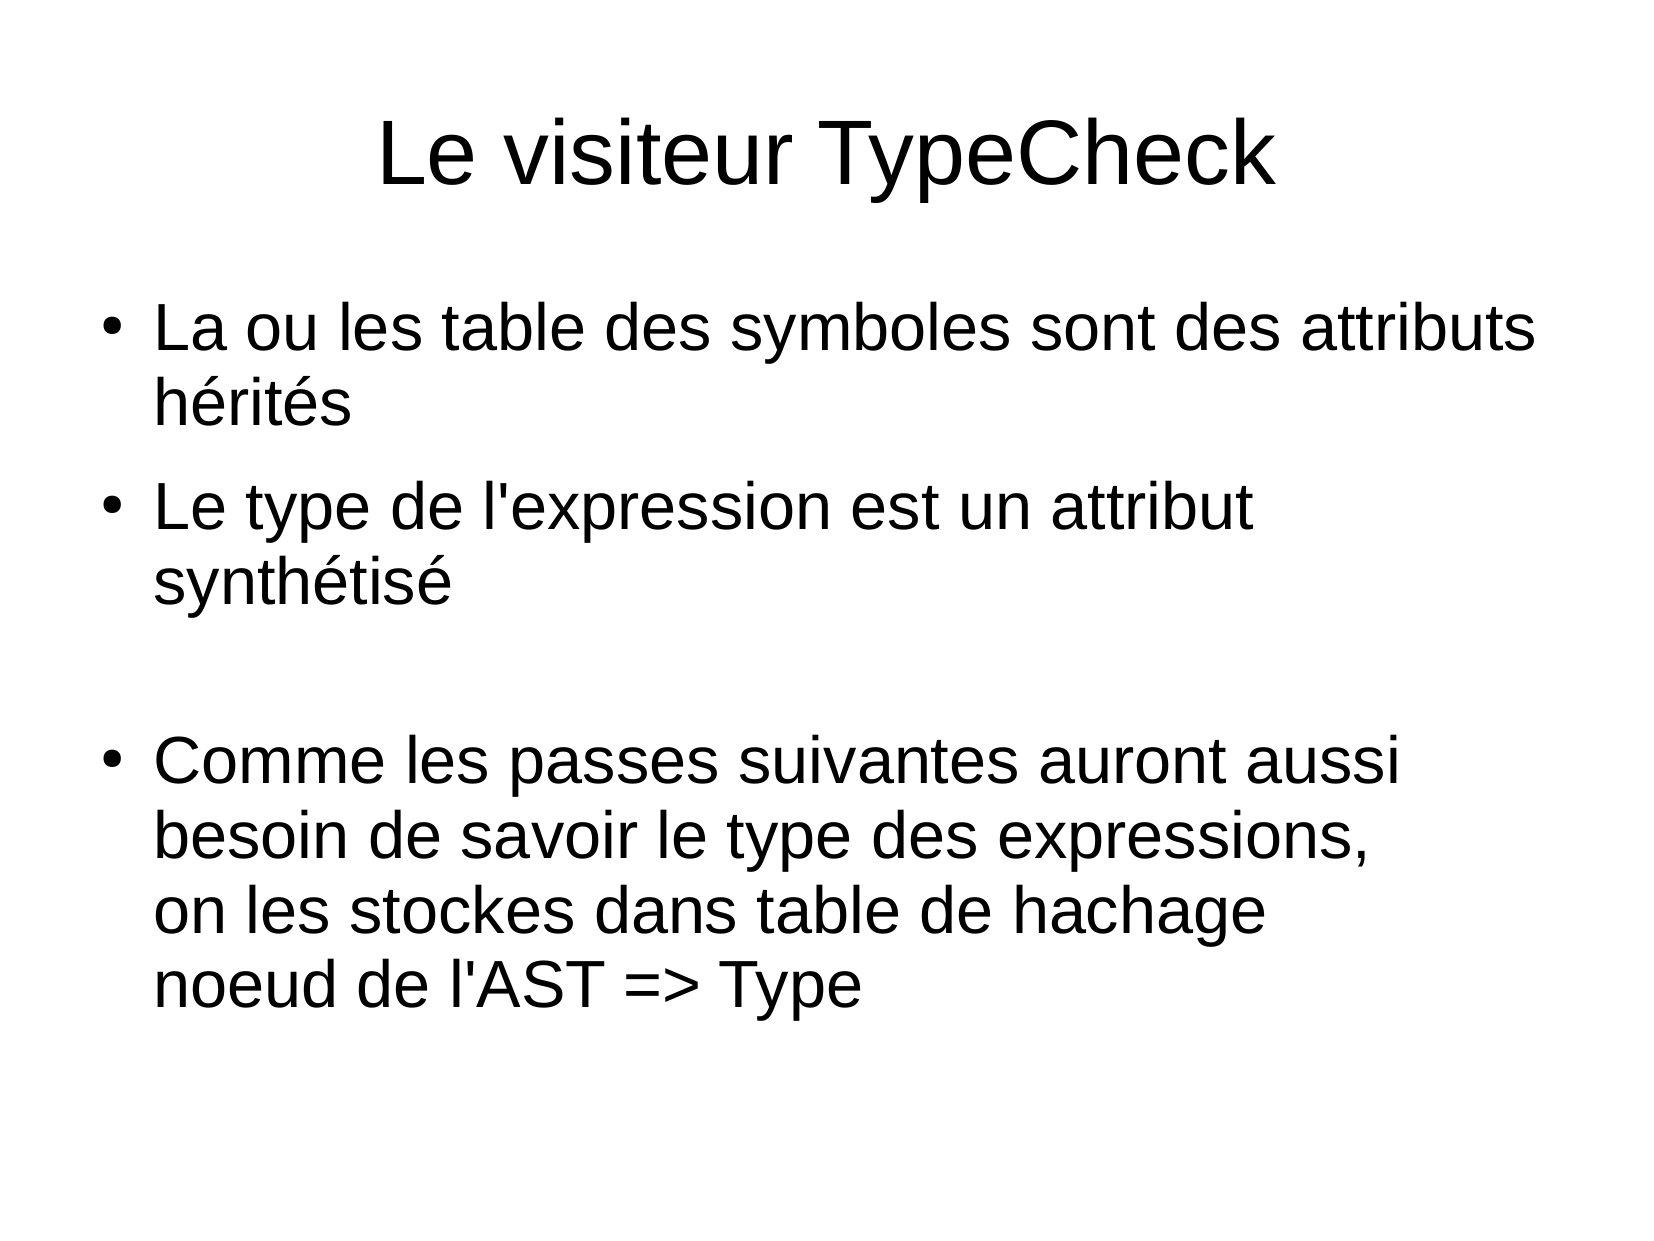

# Le visiteur TypeCheck
La ou les table des symboles sont des attributs hérités
Le type de l'expression est un attribut synthétisé
Comme les passes suivantes auront aussi besoin de savoir le type des expressions,
on les stockes dans table de hachage
noeud de l'AST => Type